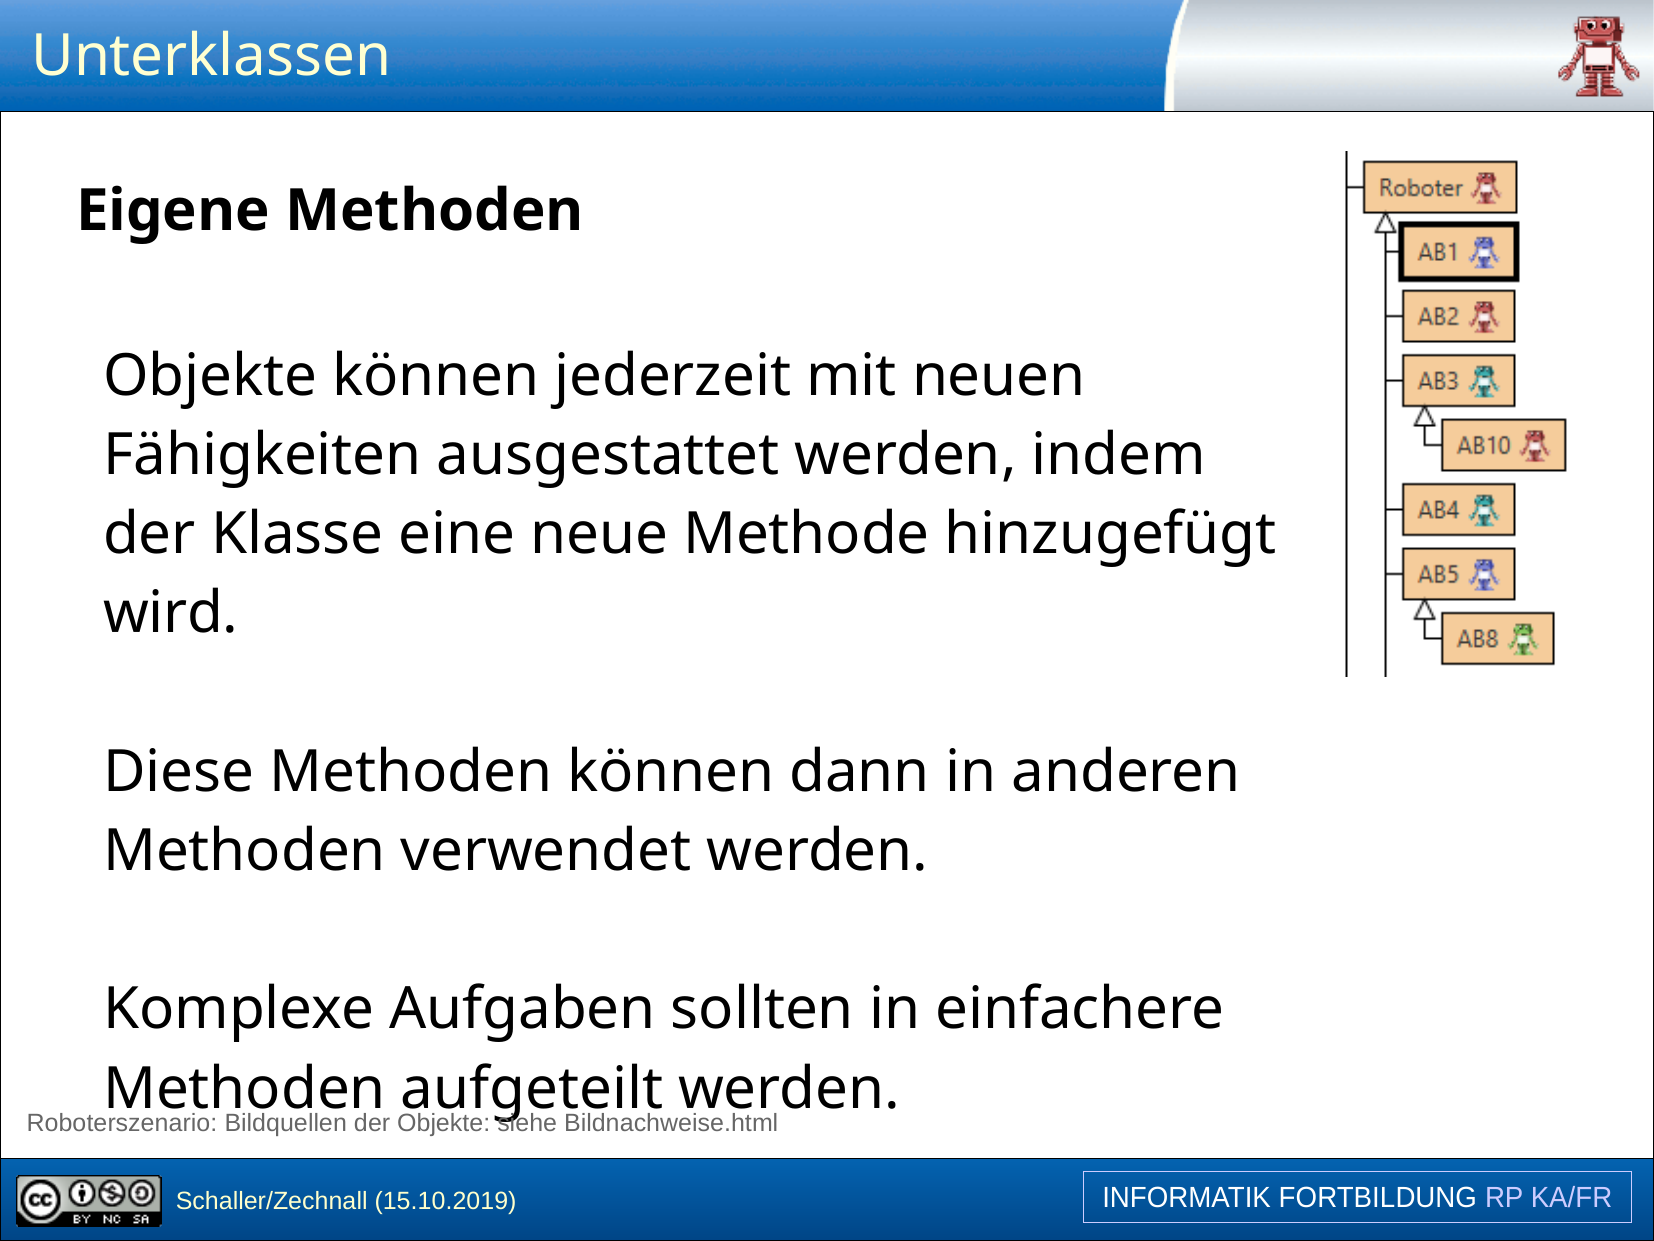

# Unterklassen
Eigene Methoden
Objekte können jederzeit mit neuen Fähigkeiten ausgestattet werden, indem der Klasse eine neue Methode hinzugefügt wird.
Diese Methoden können dann in anderen Methoden verwendet werden.
Komplexe Aufgaben sollten in einfachere Methoden aufgeteilt werden.
Roboterszenario: Bildquellen der Objekte: siehe Bildnachweise.html
11
23.04.2009